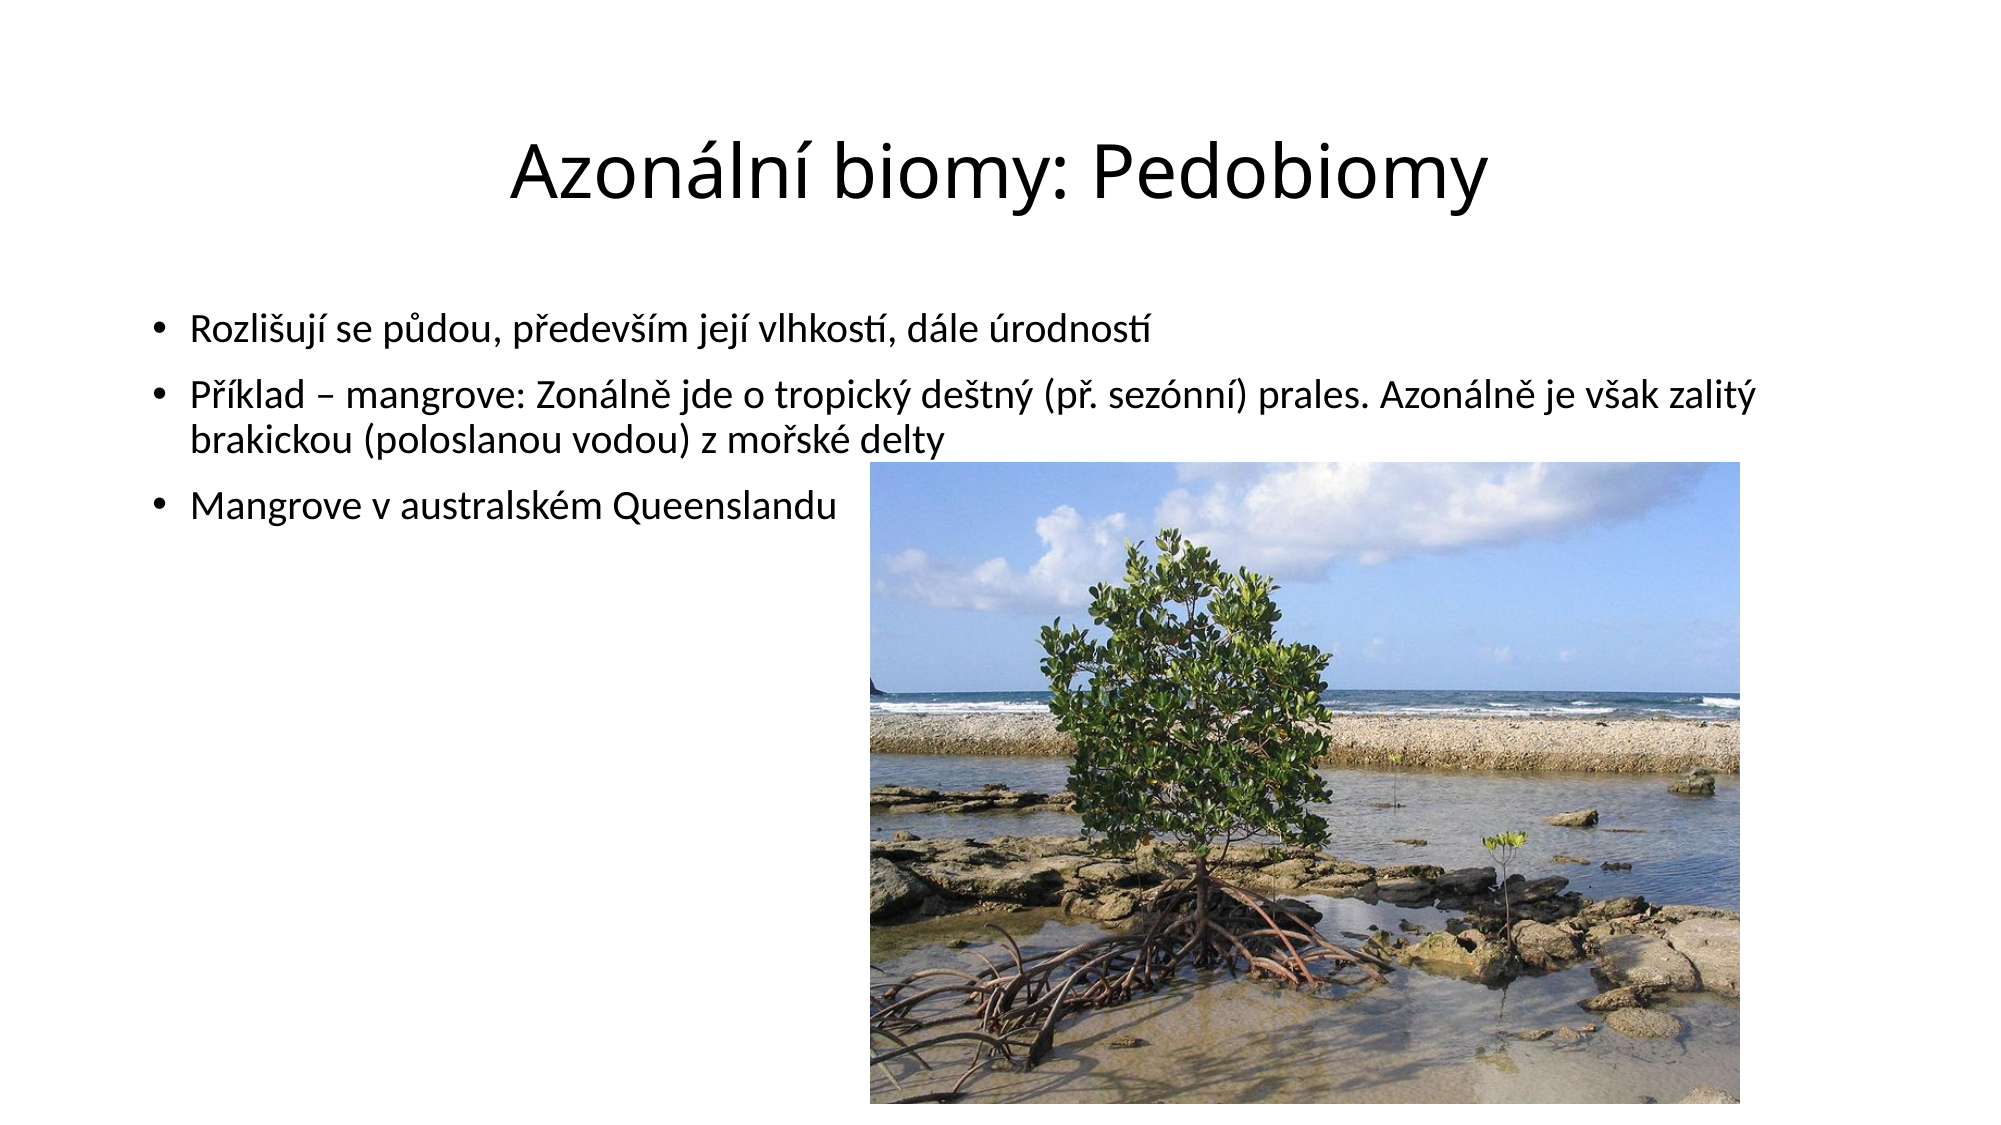

# Azonální biomy: Pedobiomy
Rozlišují se půdou, především její vlhkostí, dále úrodností
Příklad – mangrove: Zonálně jde o tropický deštný (př. sezónní) prales. Azonálně je však zalitý brakickou (poloslanou vodou) z mořské delty
Mangrove v australském Queenslandu